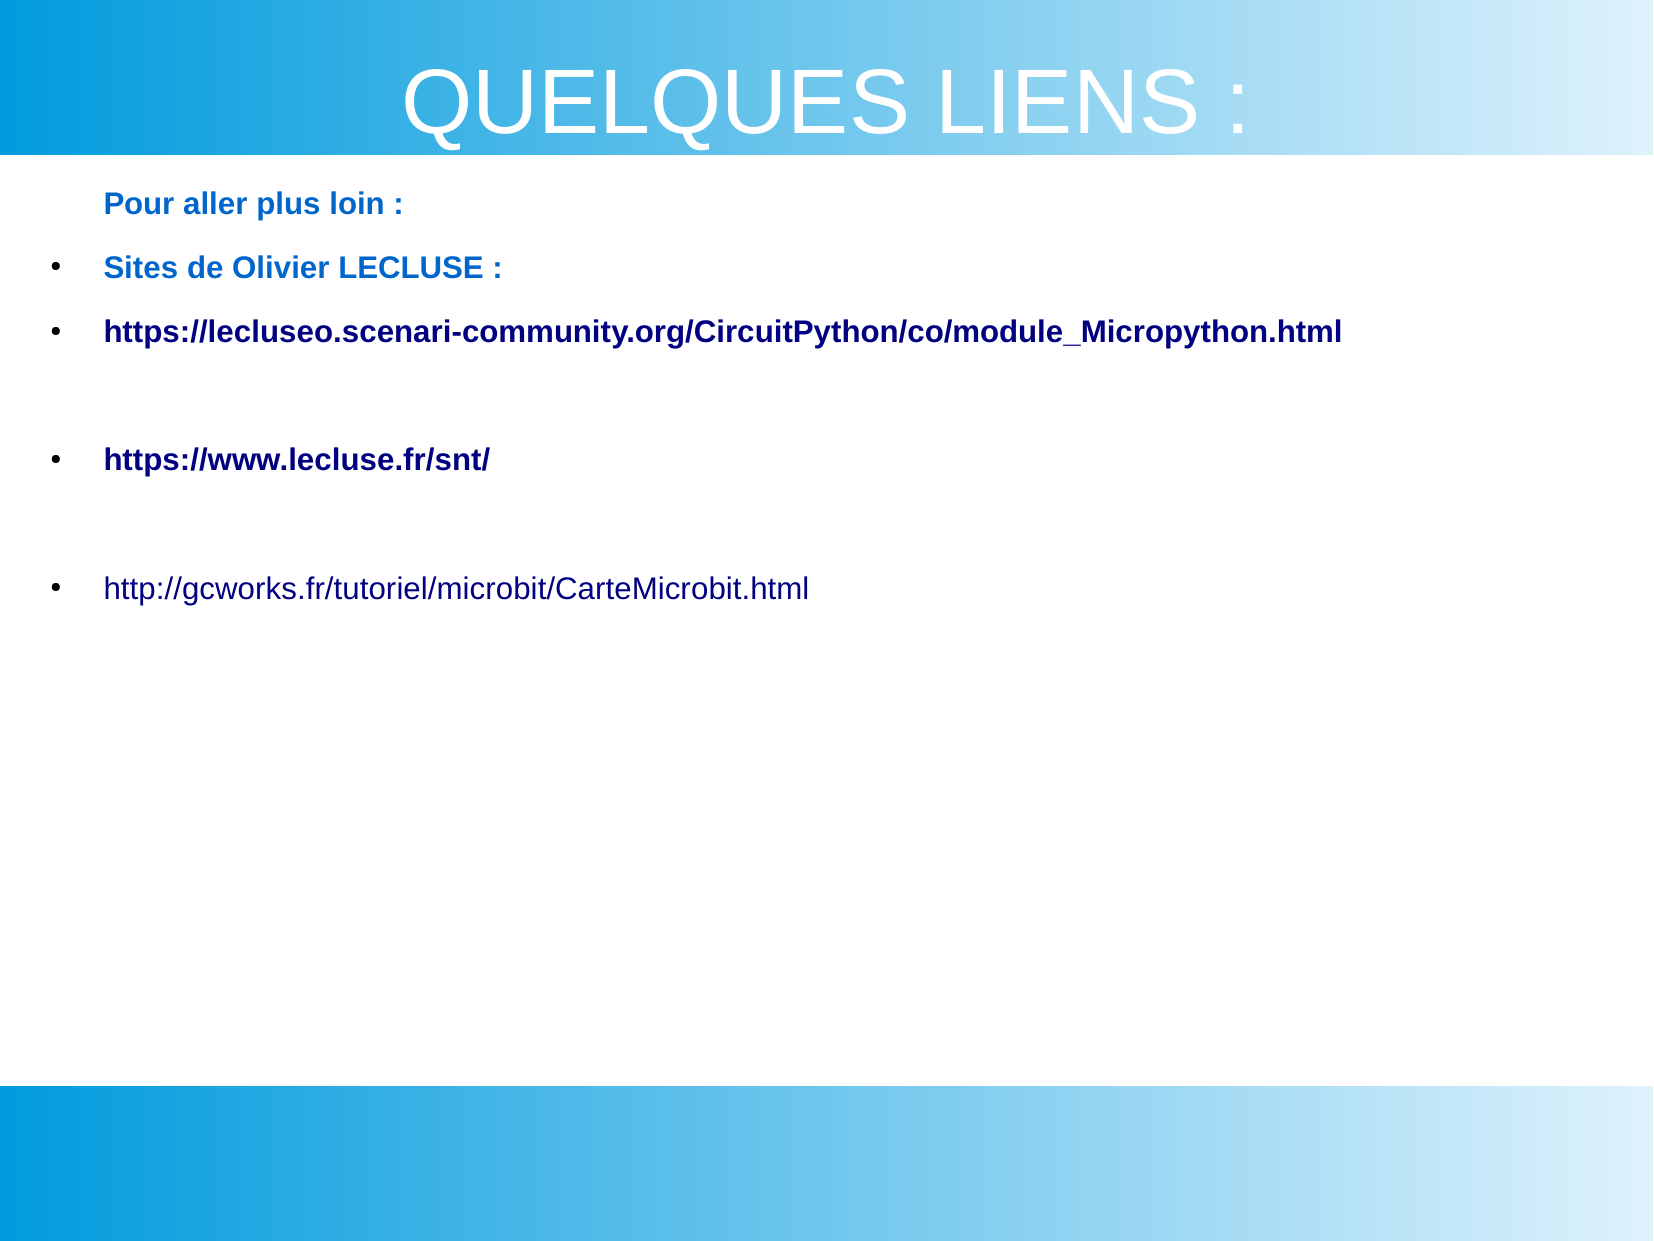

# QUELQUES LIENS :
Pour aller plus loin :
Sites de Olivier LECLUSE :
https://lecluseo.scenari-community.org/CircuitPython/co/module_Micropython.html
https://www.lecluse.fr/snt/
http://gcworks.fr/tutoriel/microbit/CarteMicrobit.html